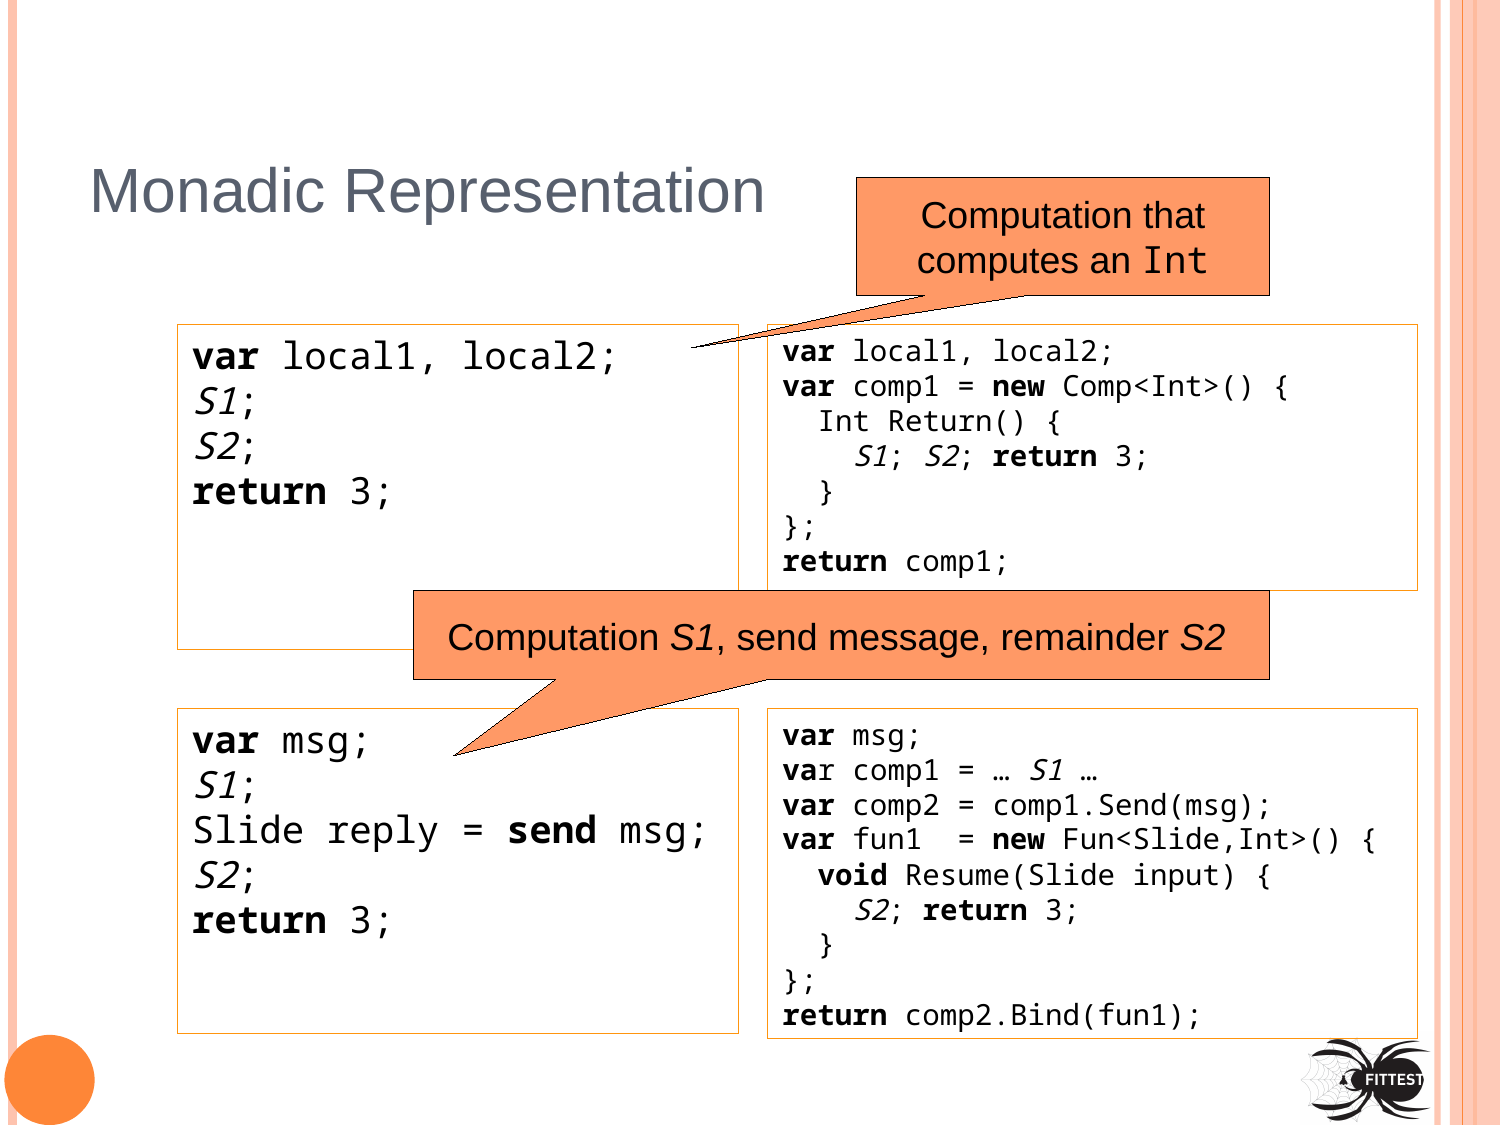

# Monadic Representation
Computation that
computes an Int
var local1, local2;
S1;
S2;
return 3;
var local1, local2;
var comp1 = new Comp<Int>() {
 Int Return() {
 S1; S2; return 3;
 }
};
return comp1;
Computation S1, send message, remainder S2
var msg;
S1;
Slide reply = send msg;
S2;
return 3;
var msg;
var comp1 = … S1 …
var comp2 = comp1.Send(msg);
var fun1 = new Fun<Slide,Int>() {
 void Resume(Slide input) {
 S2; return 3;
 }
};
return comp2.Bind(fun1);